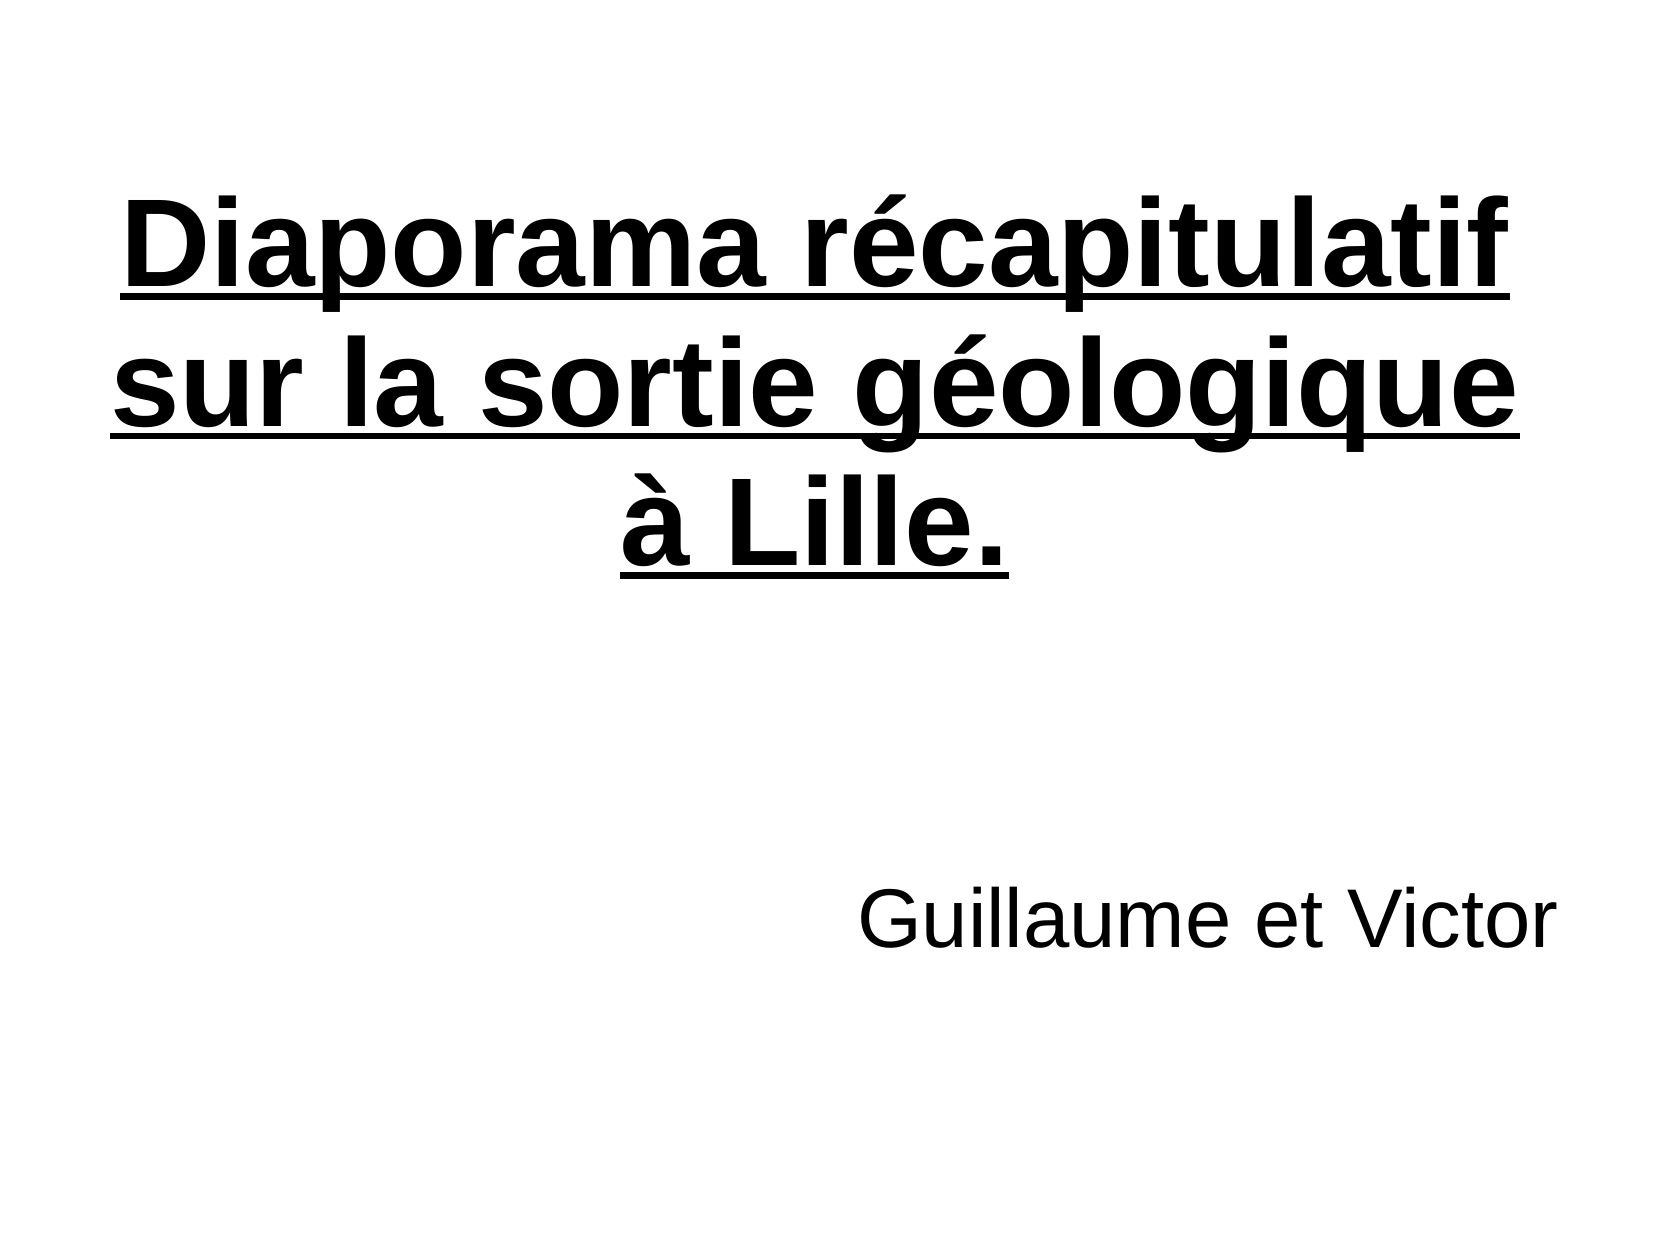

# Diaporama récapitulatif sur la sortie géologique à Lille.
Guillaume et Victor